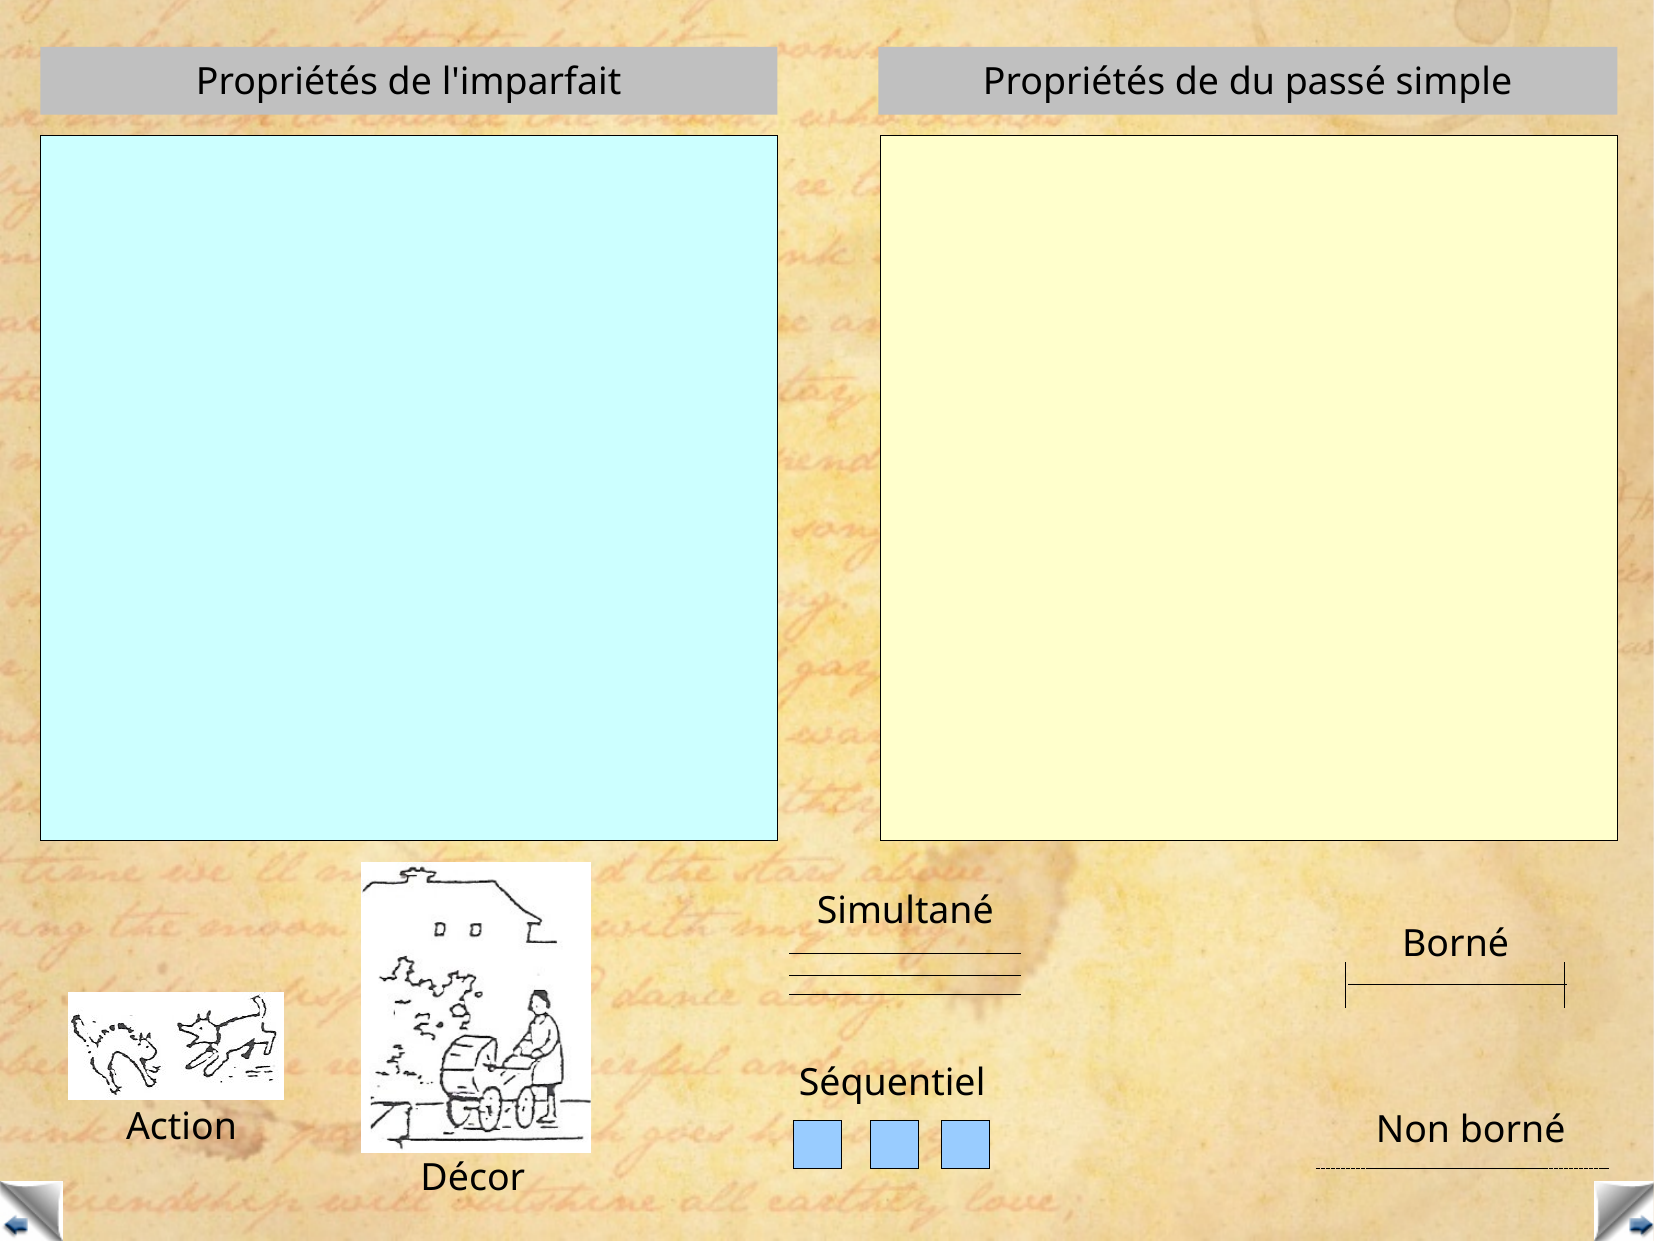

Propriétés de l'imparfait
Propriétés de du passé simple
Décor
Simultané
Borné
Action
Séquentiel
Non borné